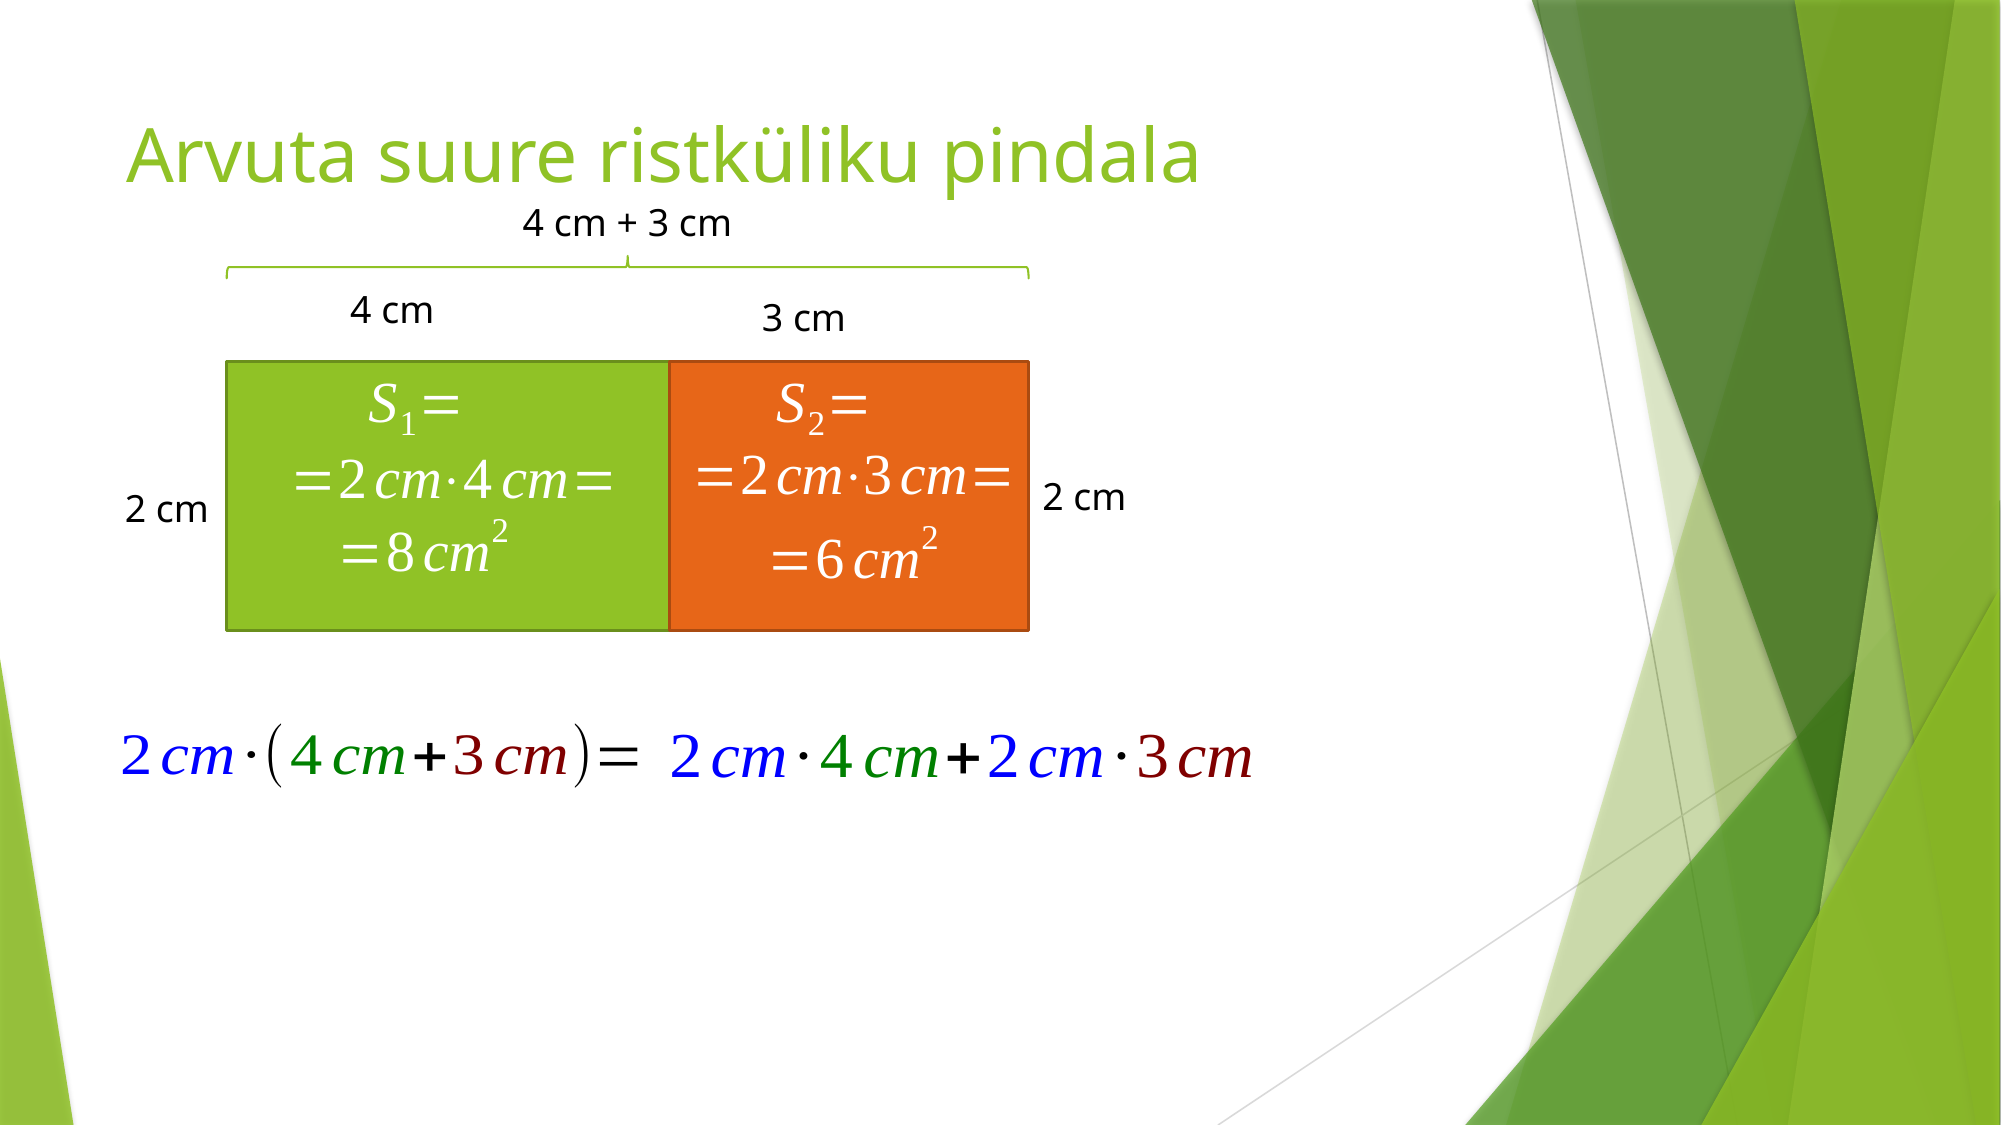

# Arvuta suure ristküliku pindala
4 cm + 3 cm
4 cm
3 cm
2 cm
2 cm